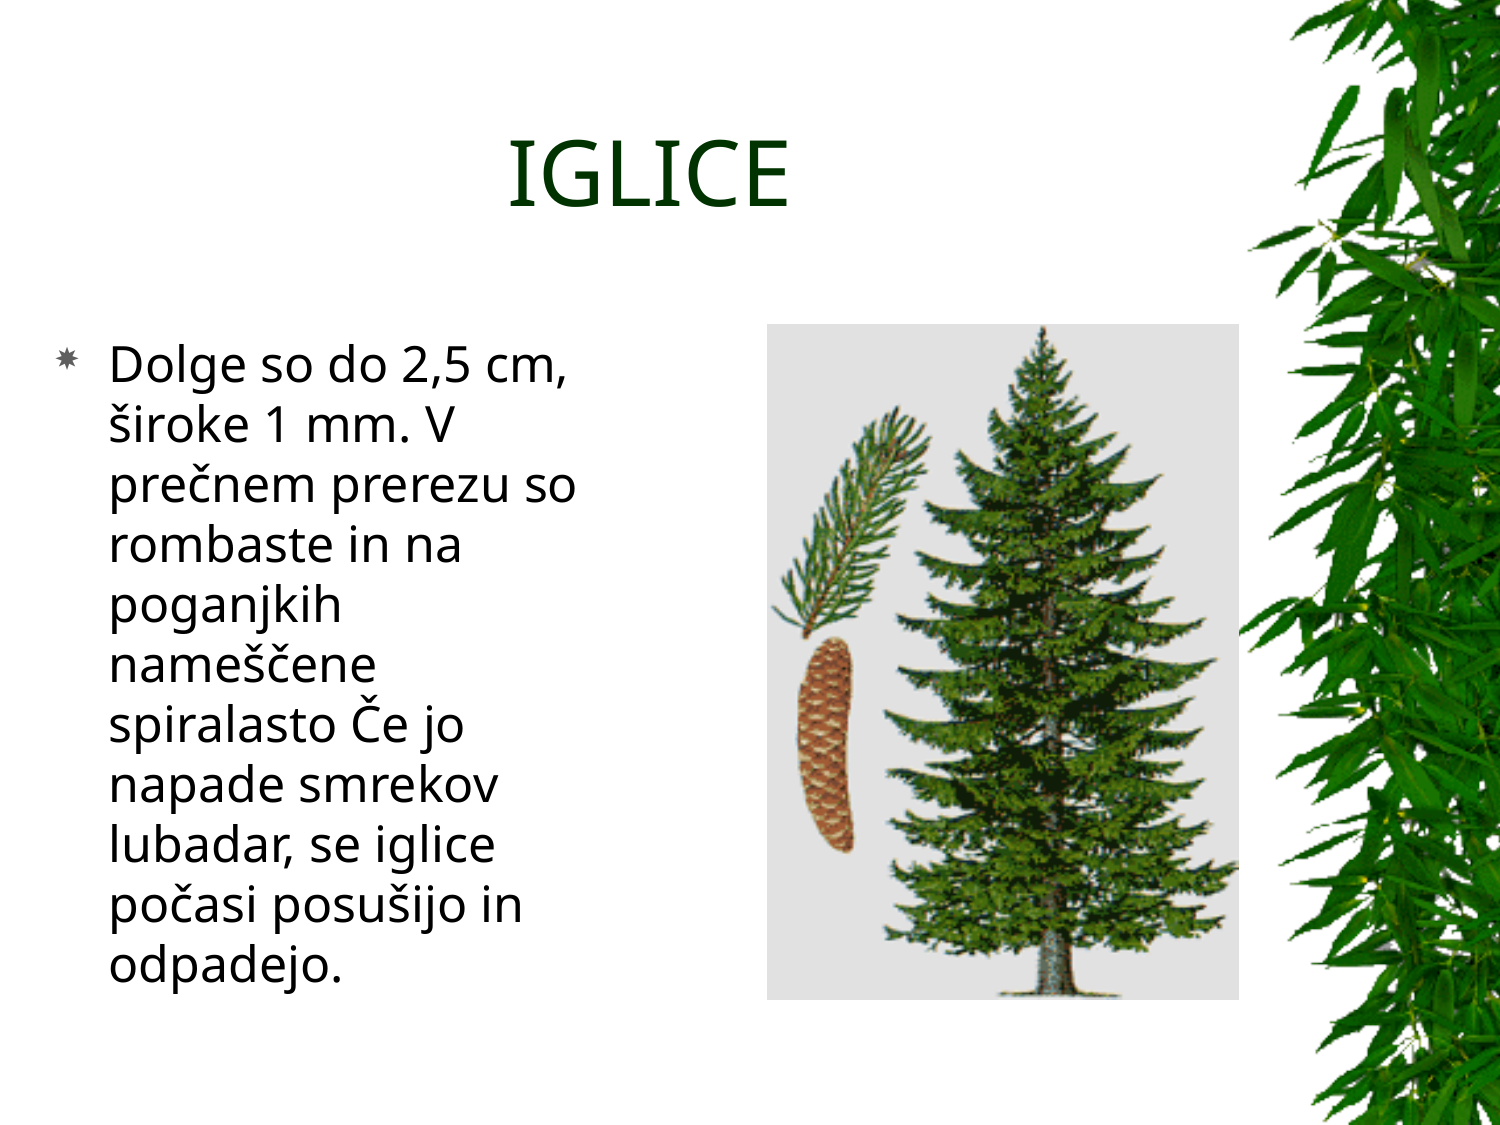

# IGLICE
Dolge so do 2,5 cm, široke 1 mm. V prečnem prerezu so rombaste in na poganjkih nameščene spiralasto Če jo napade smrekov lubadar, se iglice počasi posušijo in odpadejo.